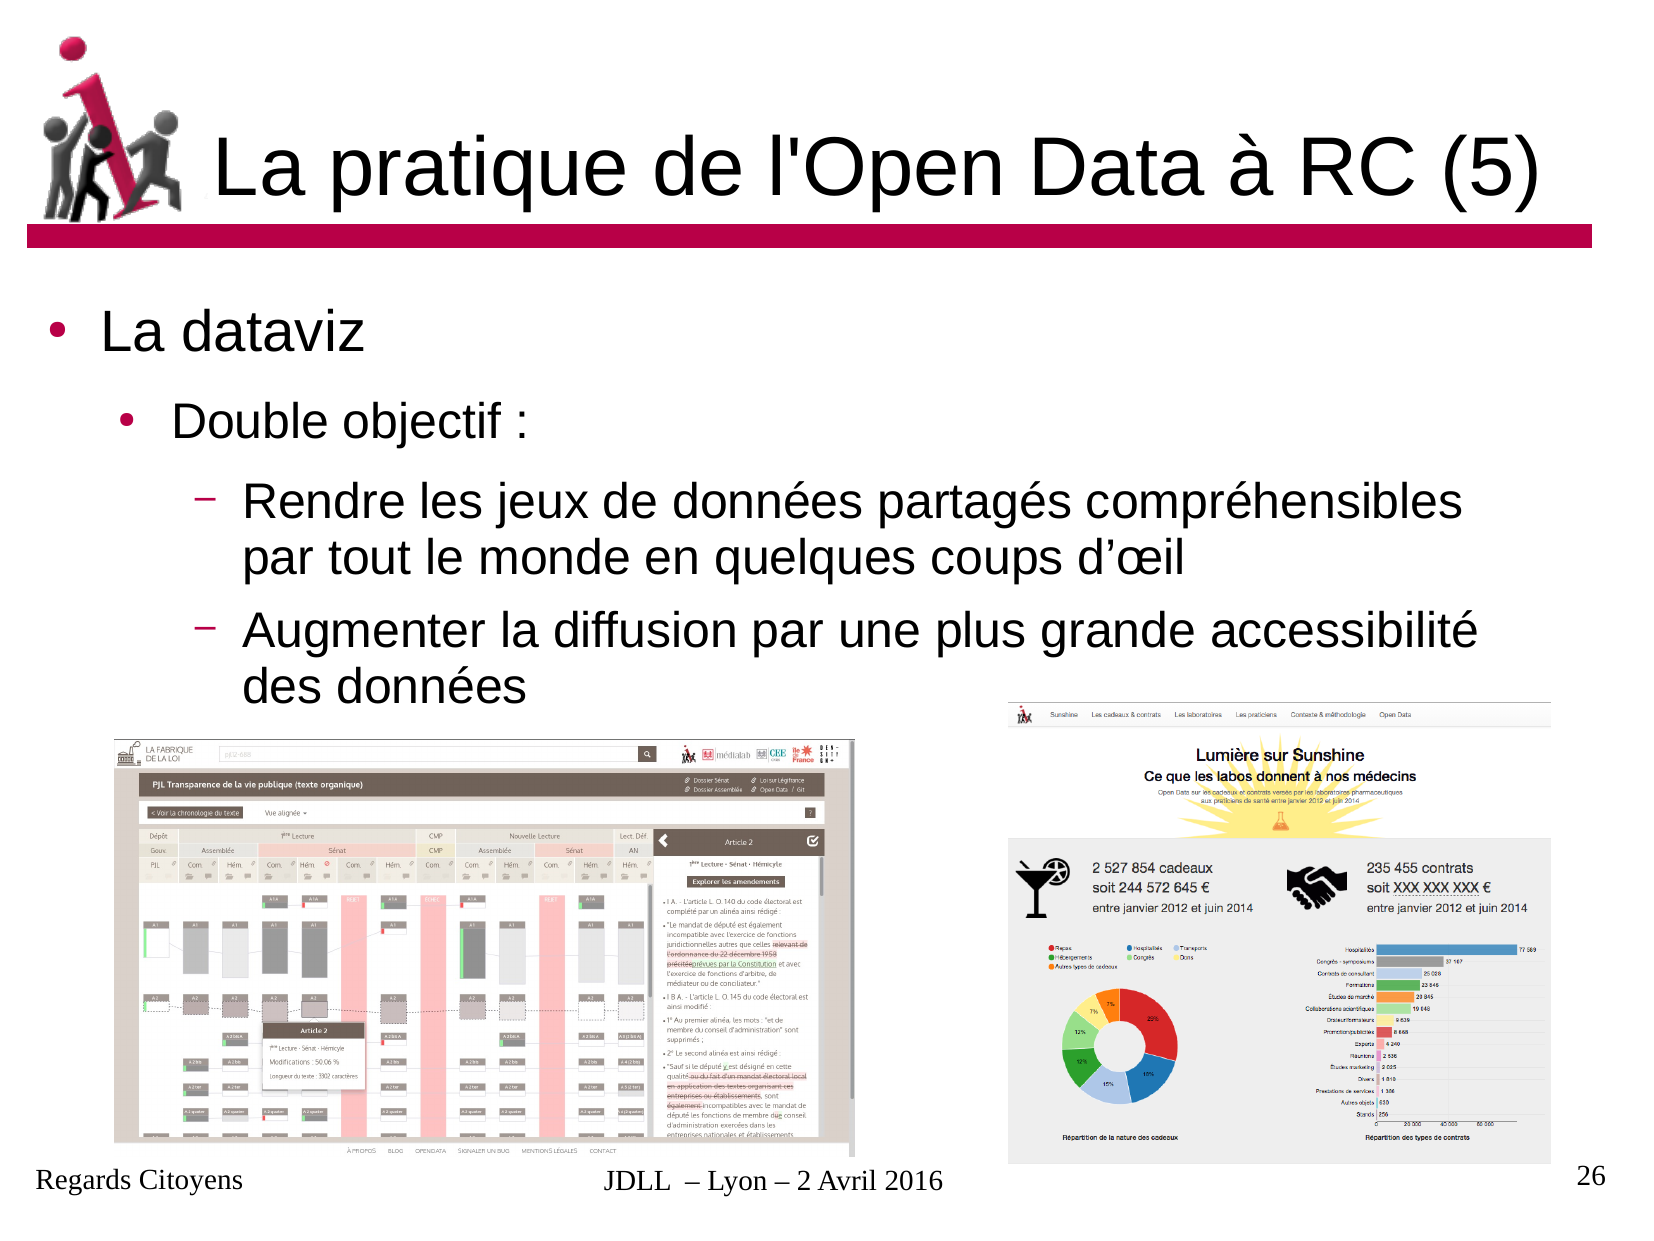

La pratique de l'Open Data à RC (5)
# La dataviz
Double objectif :
Rendre les jeux de données partagés compréhensibles
par tout le monde en quelques coups d’œil
Augmenter la diffusion par une plus grande accessibilité
des données
26